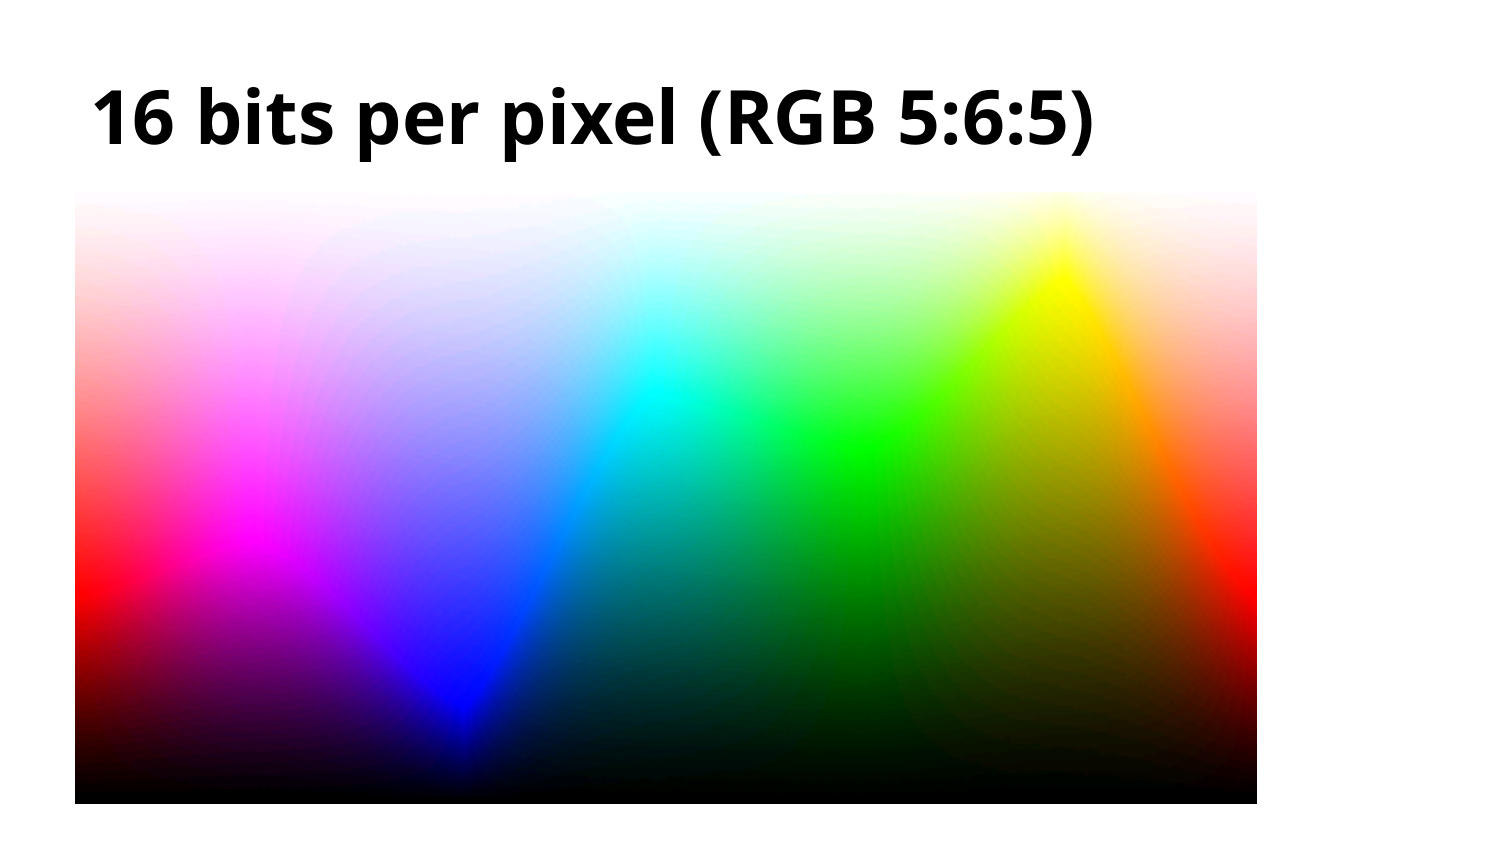

# 16 bits per pixel (RGB 5:6:5)